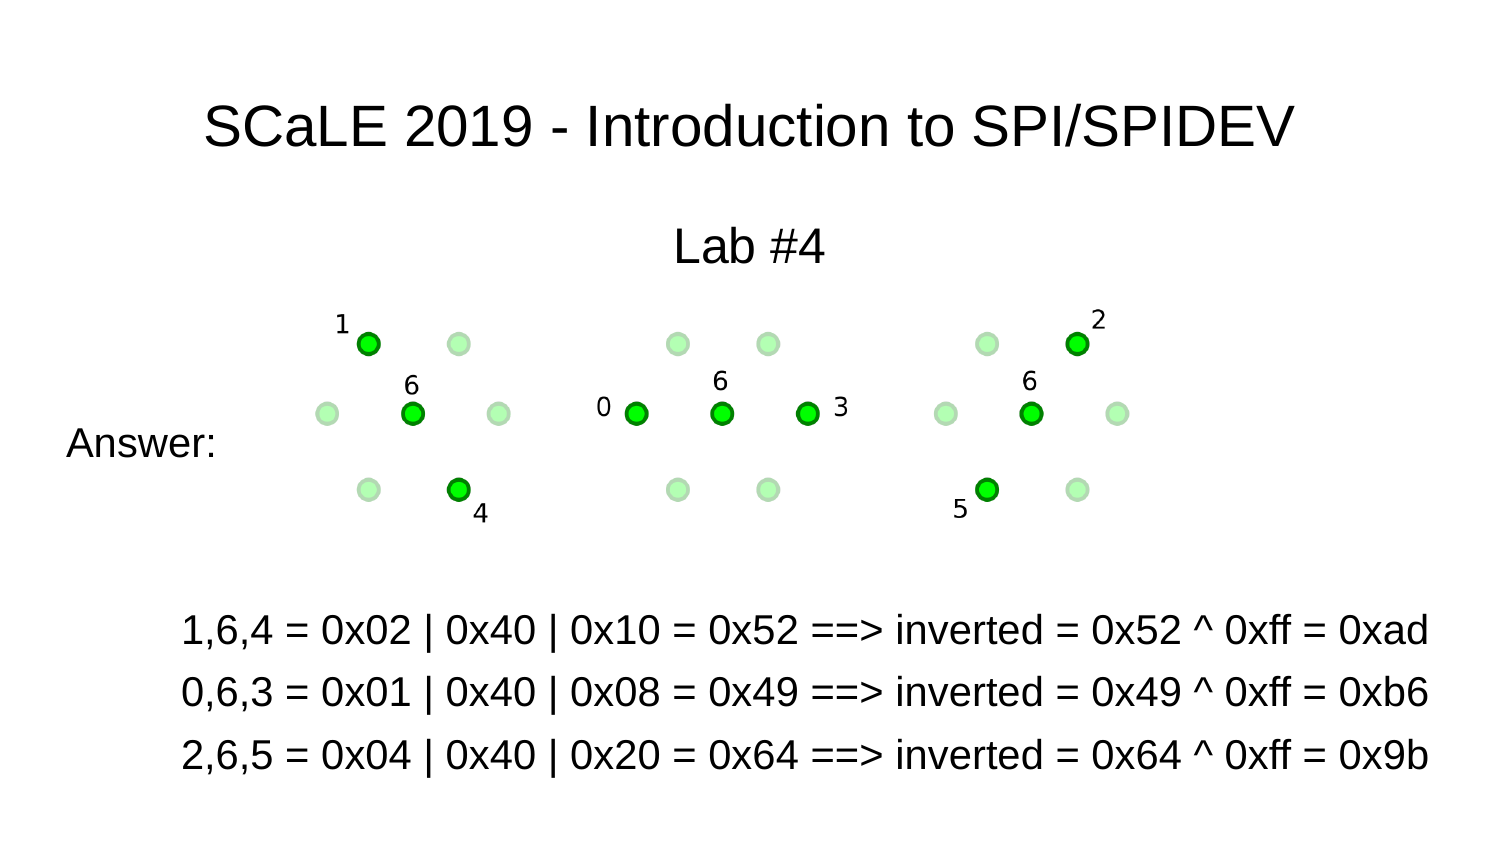

# SCaLE 2019 - Introduction to SPI/SPIDEV
Lab #4
Answer:
 1,6,4 = 0x02 | 0x40 | 0x10 = 0x52 ==> inverted = 0x52 ^ 0xff = 0xad
 0,6,3 = 0x01 | 0x40 | 0x08 = 0x49 ==> inverted = 0x49 ^ 0xff = 0xb6
 2,6,5 = 0x04 | 0x40 | 0x20 = 0x64 ==> inverted = 0x64 ^ 0xff = 0x9b